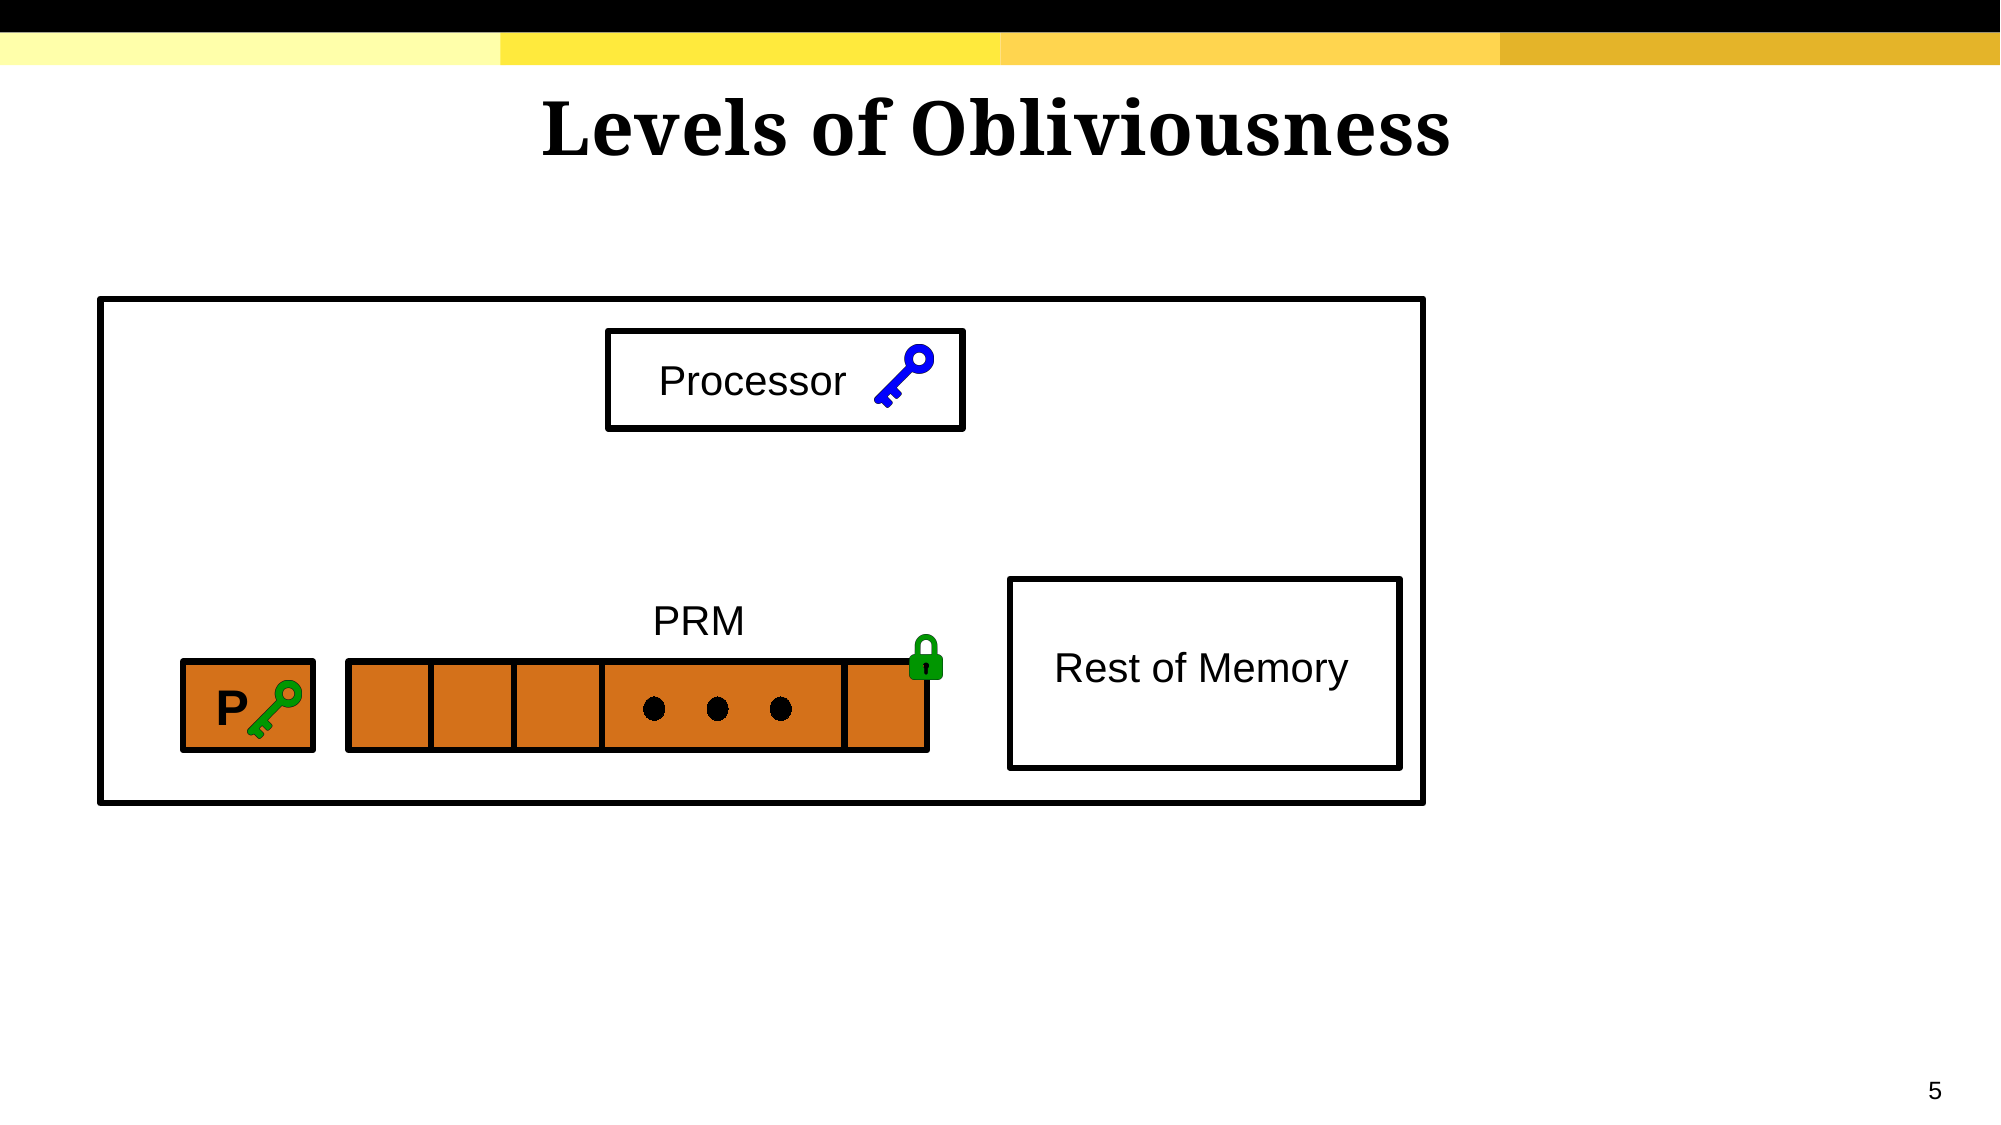

# Levels of Obliviousness
Processor
PRM
Rest of Memory
P
5